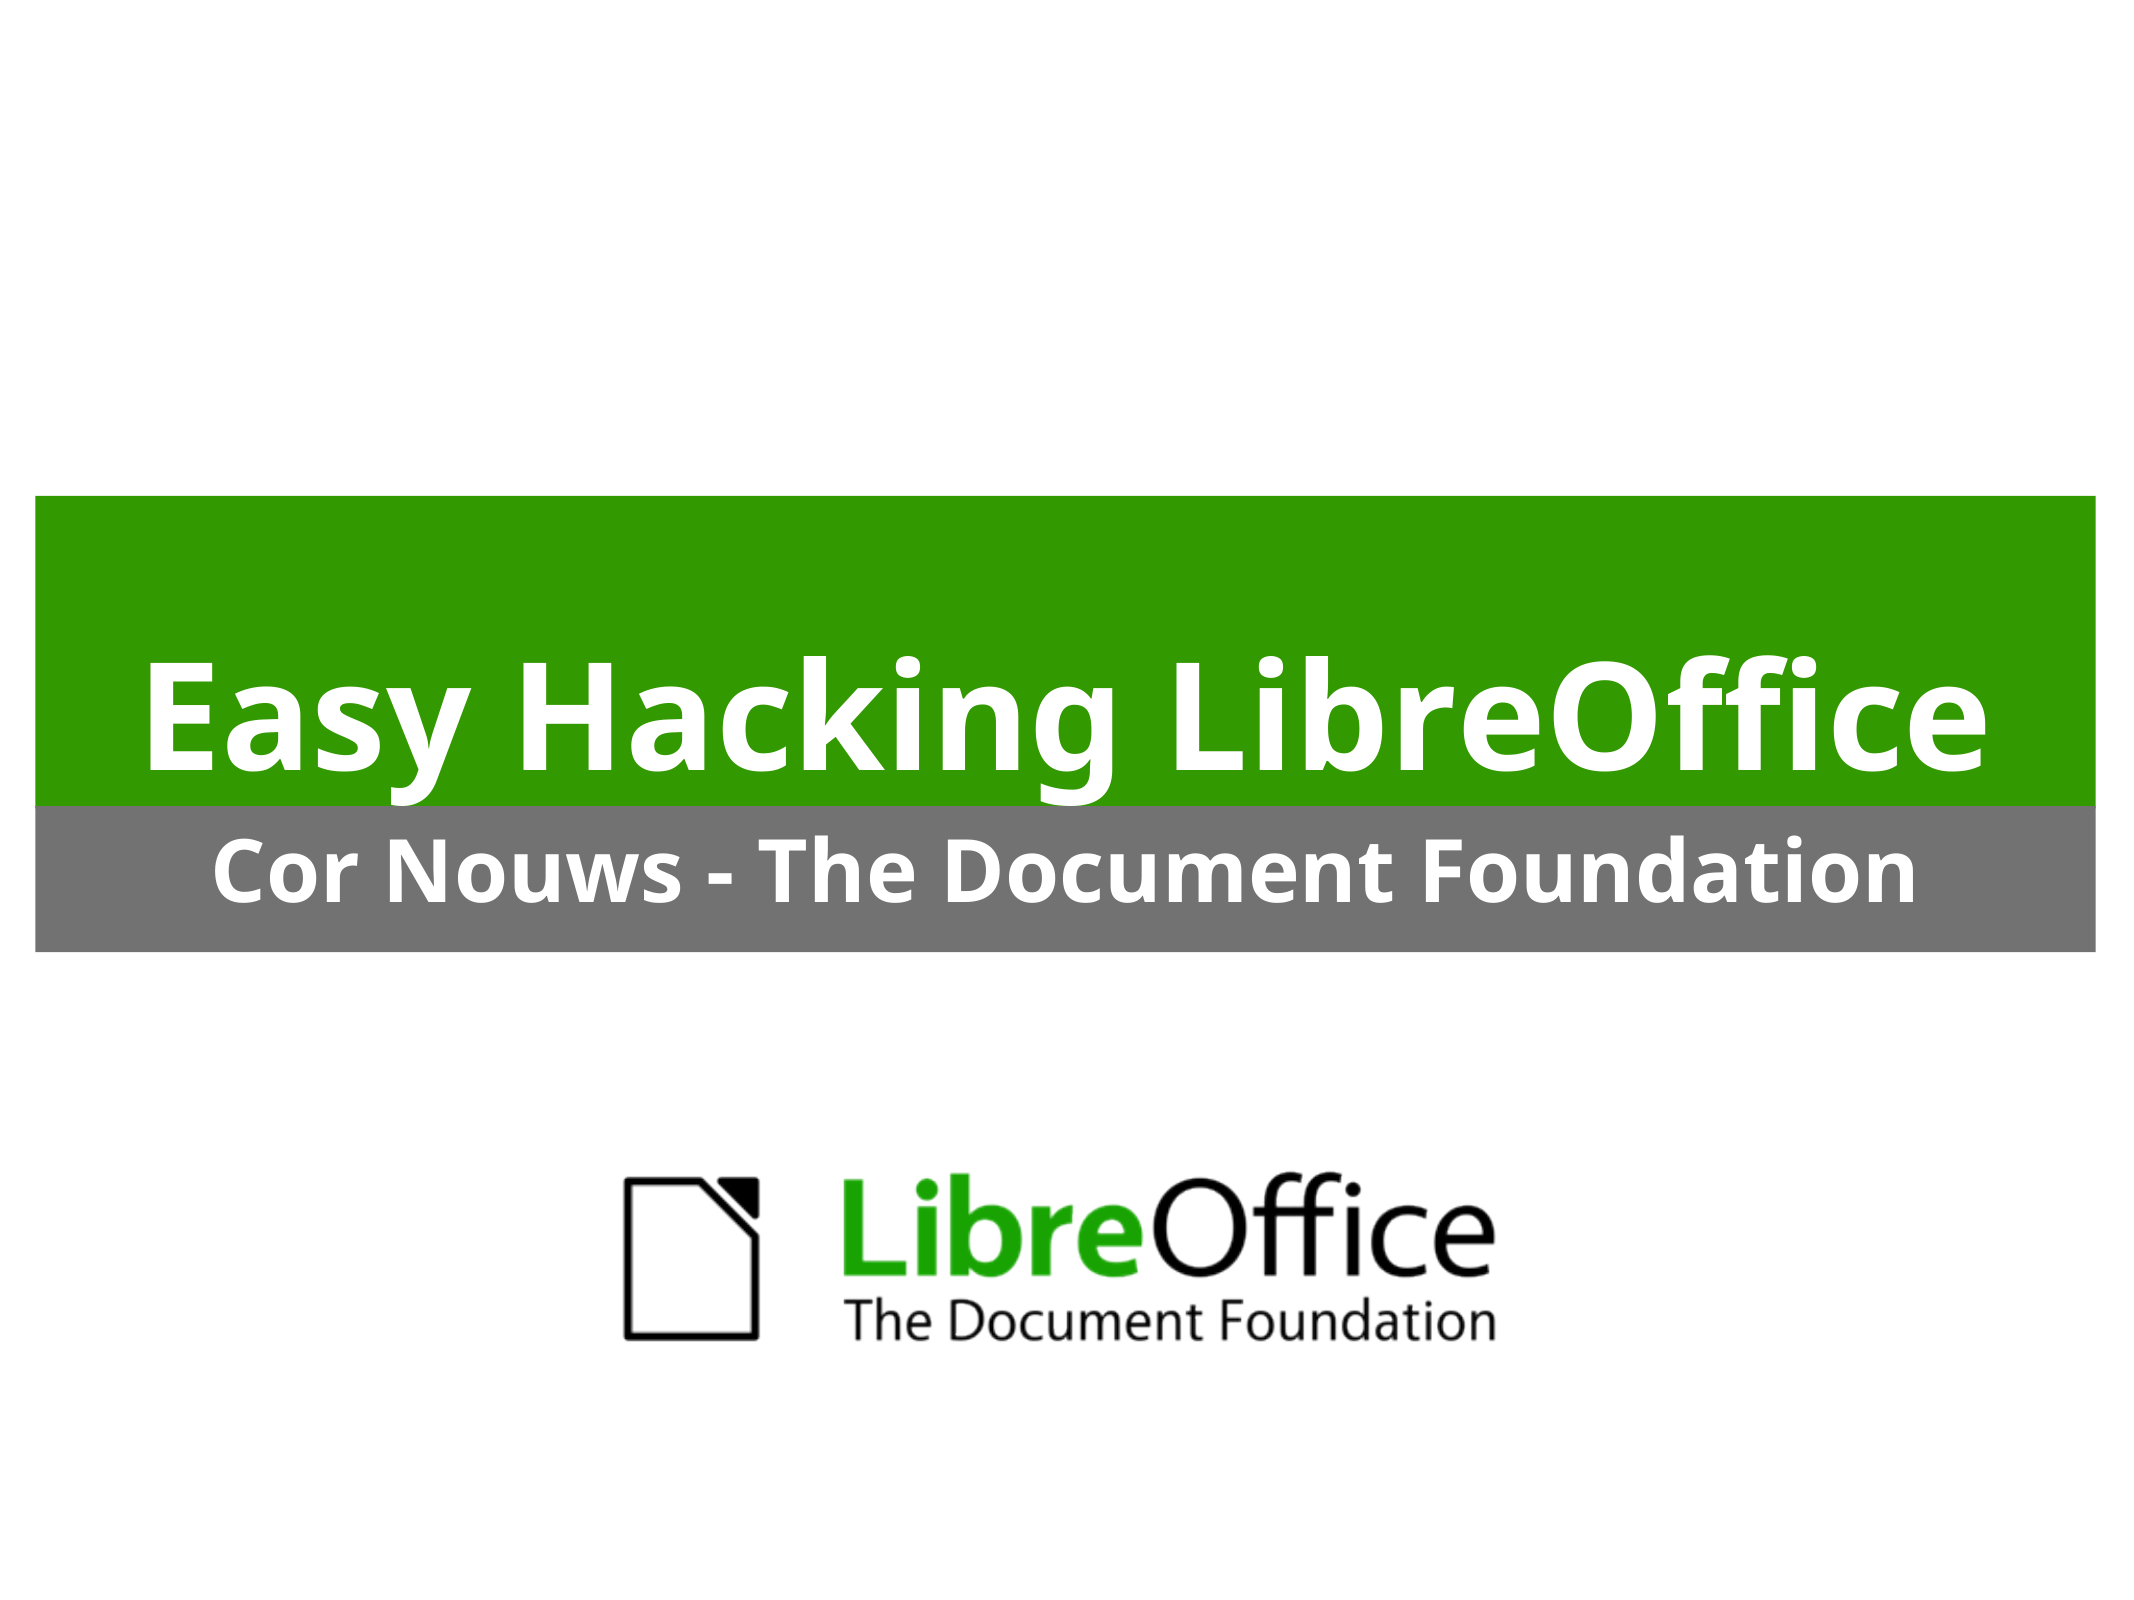

# Easy Hacking LibreOffice
Cor Nouws - The Document Foundation